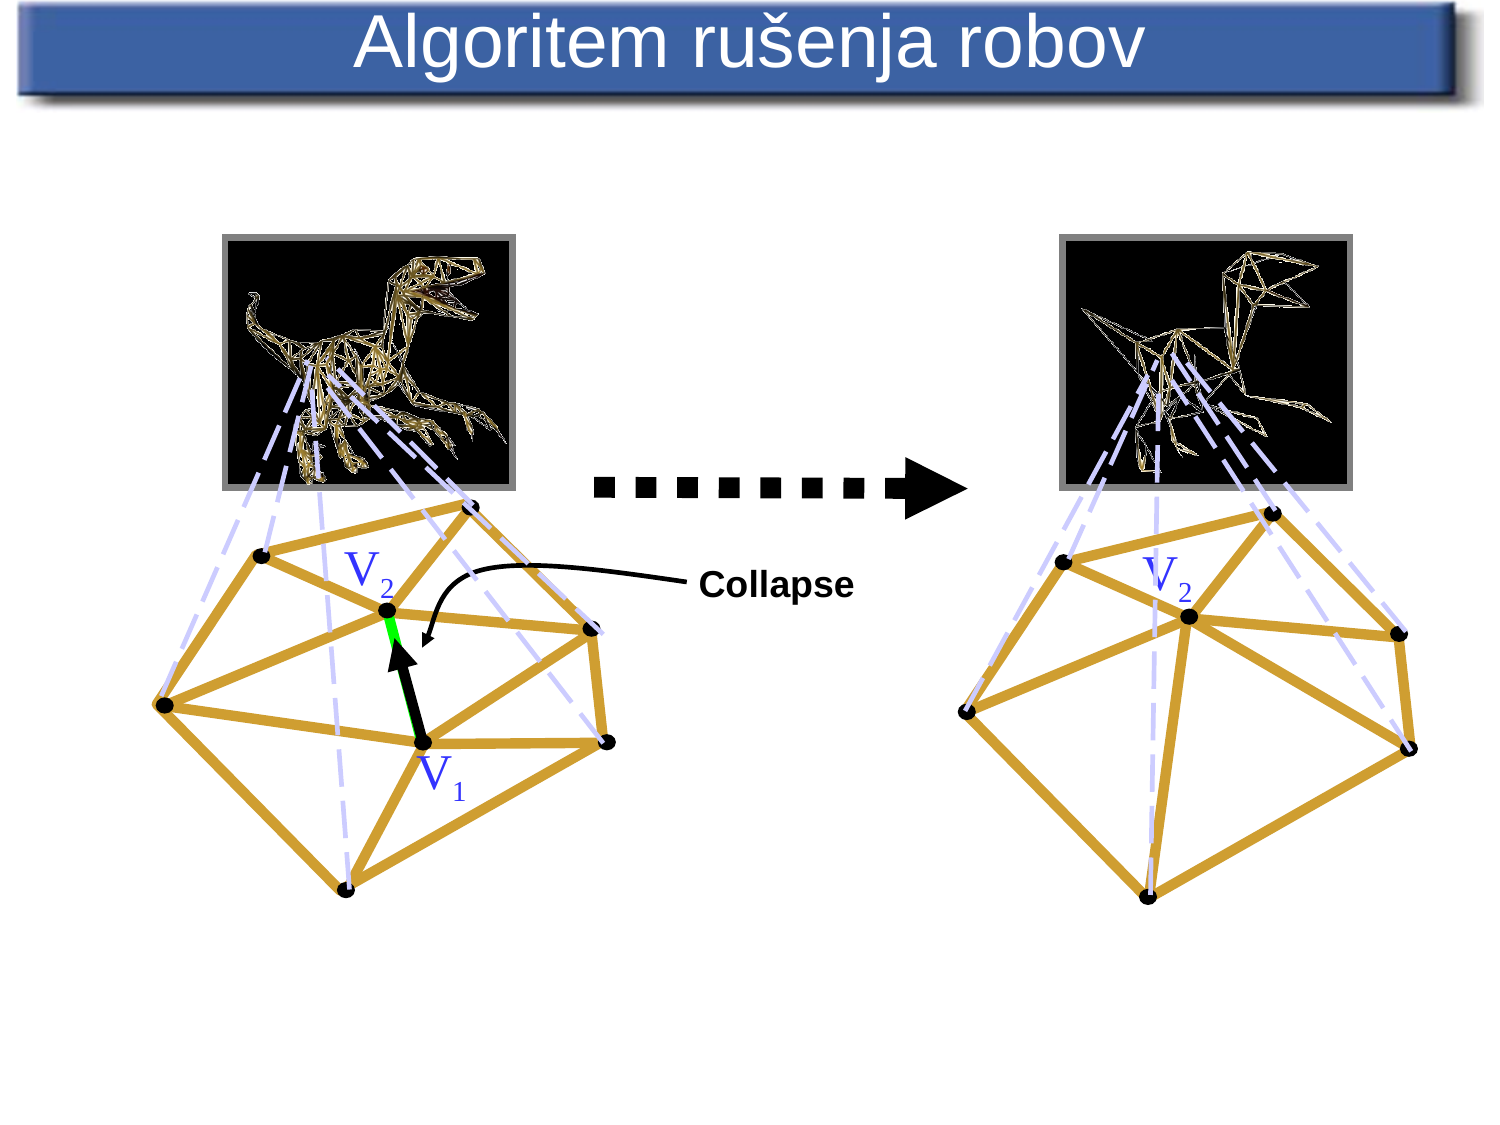

# Algoritem rušenja robov
V2
V2
Collapse
V1